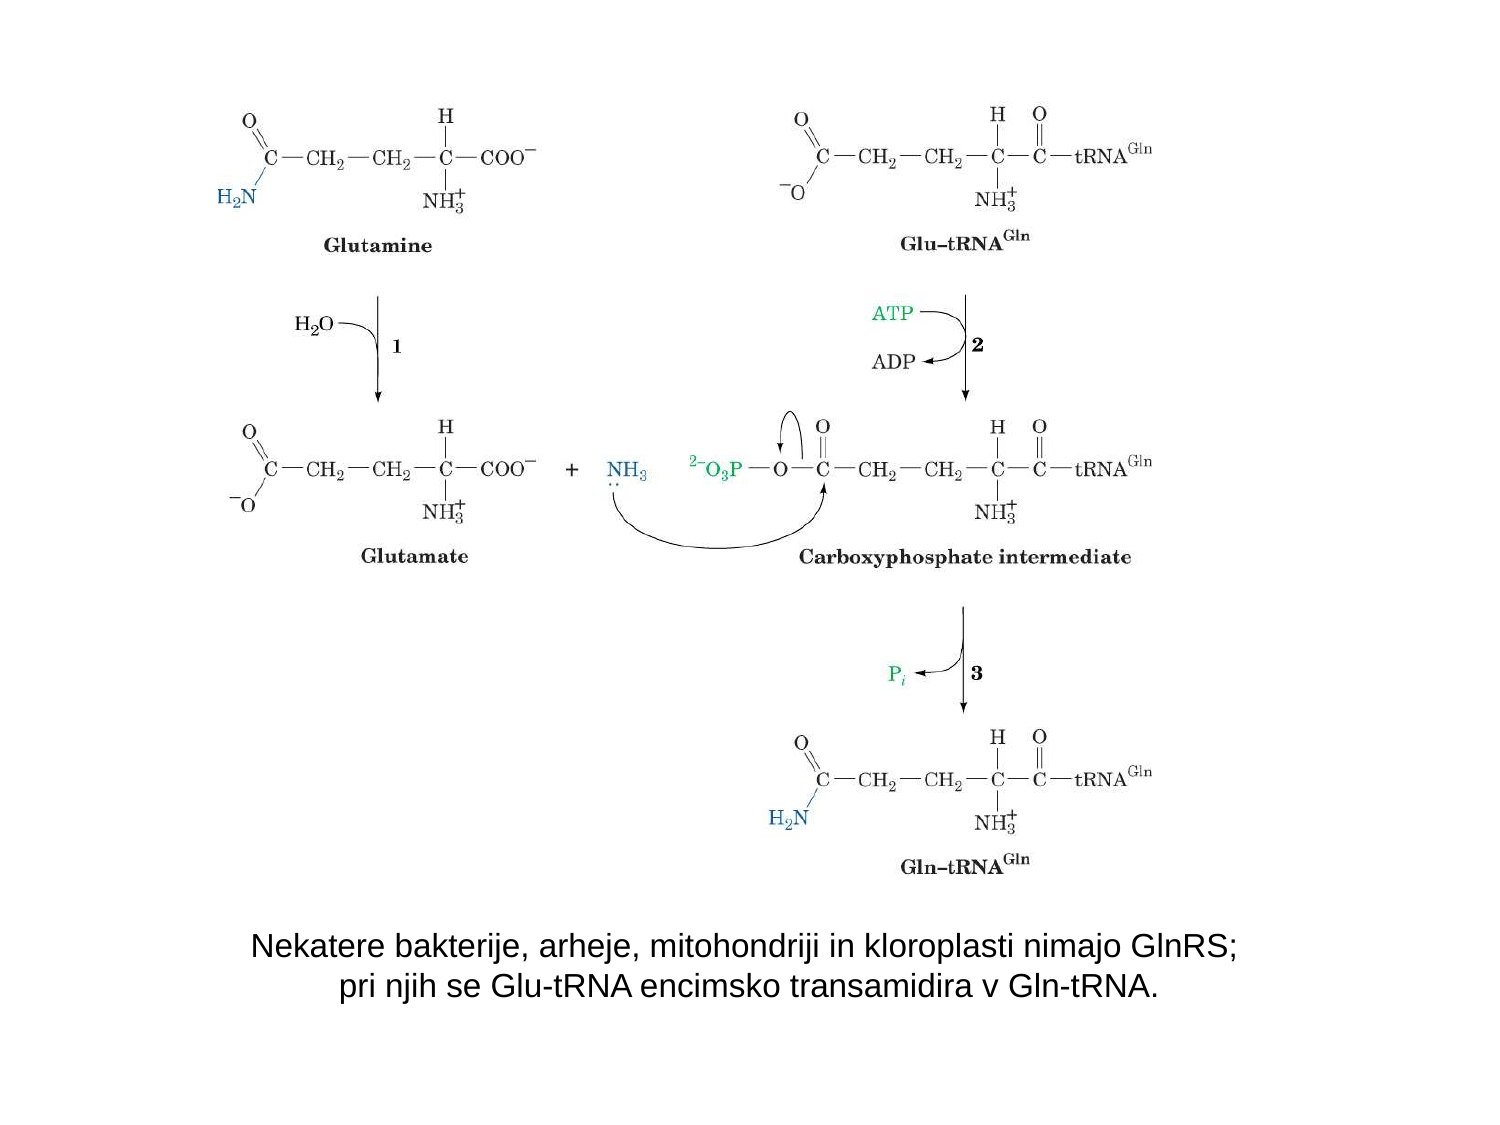

Nekatere bakterije, arheje, mitohondriji in kloroplasti nimajo GlnRS;
pri njih se Glu-tRNA encimsko transamidira v Gln-tRNA.